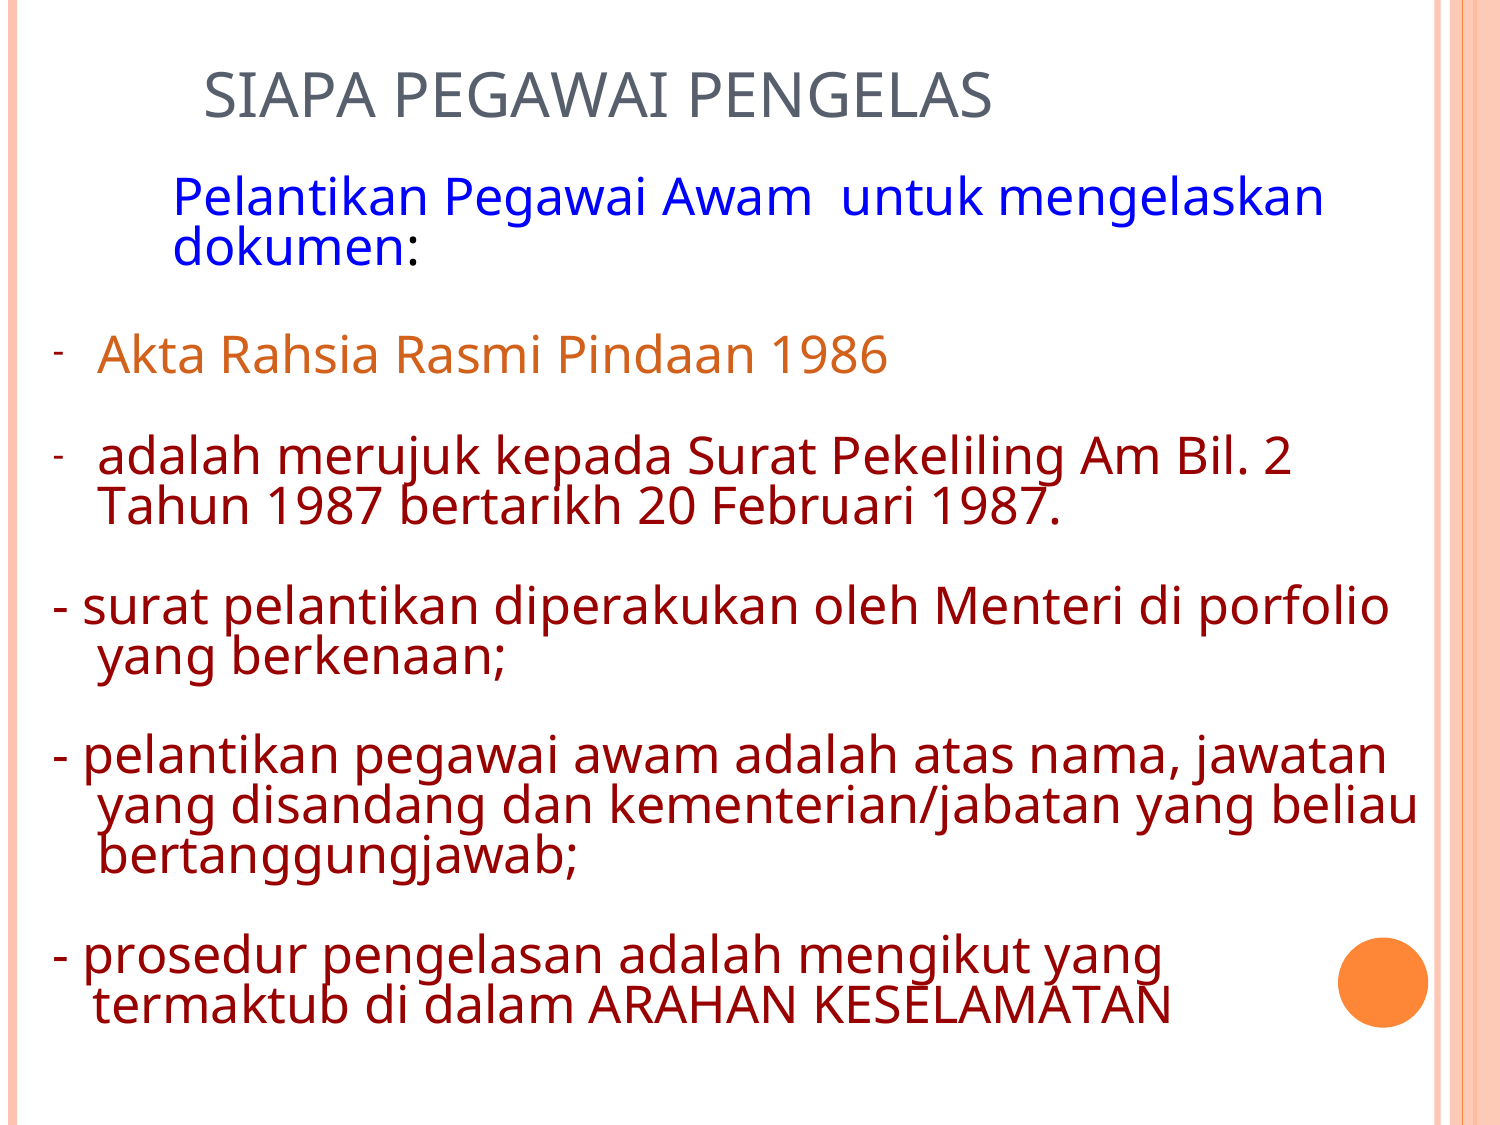

# SIAPA PEGAWAI PENGELAS
Pelantikan Pegawai Awam untuk mengelaskan
dokumen:
Akta Rahsia Rasmi Pindaan 1986
adalah merujuk kepada Surat Pekeliling Am Bil. 2 Tahun 1987 bertarikh 20 Februari 1987.
- surat pelantikan diperakukan oleh Menteri di porfolio yang berkenaan;
- pelantikan pegawai awam adalah atas nama, jawatan yang disandang dan kementerian/jabatan yang beliau bertanggungjawab;
- prosedur pengelasan adalah mengikut yang
 termaktub di dalam ARAHAN KESELAMATAN